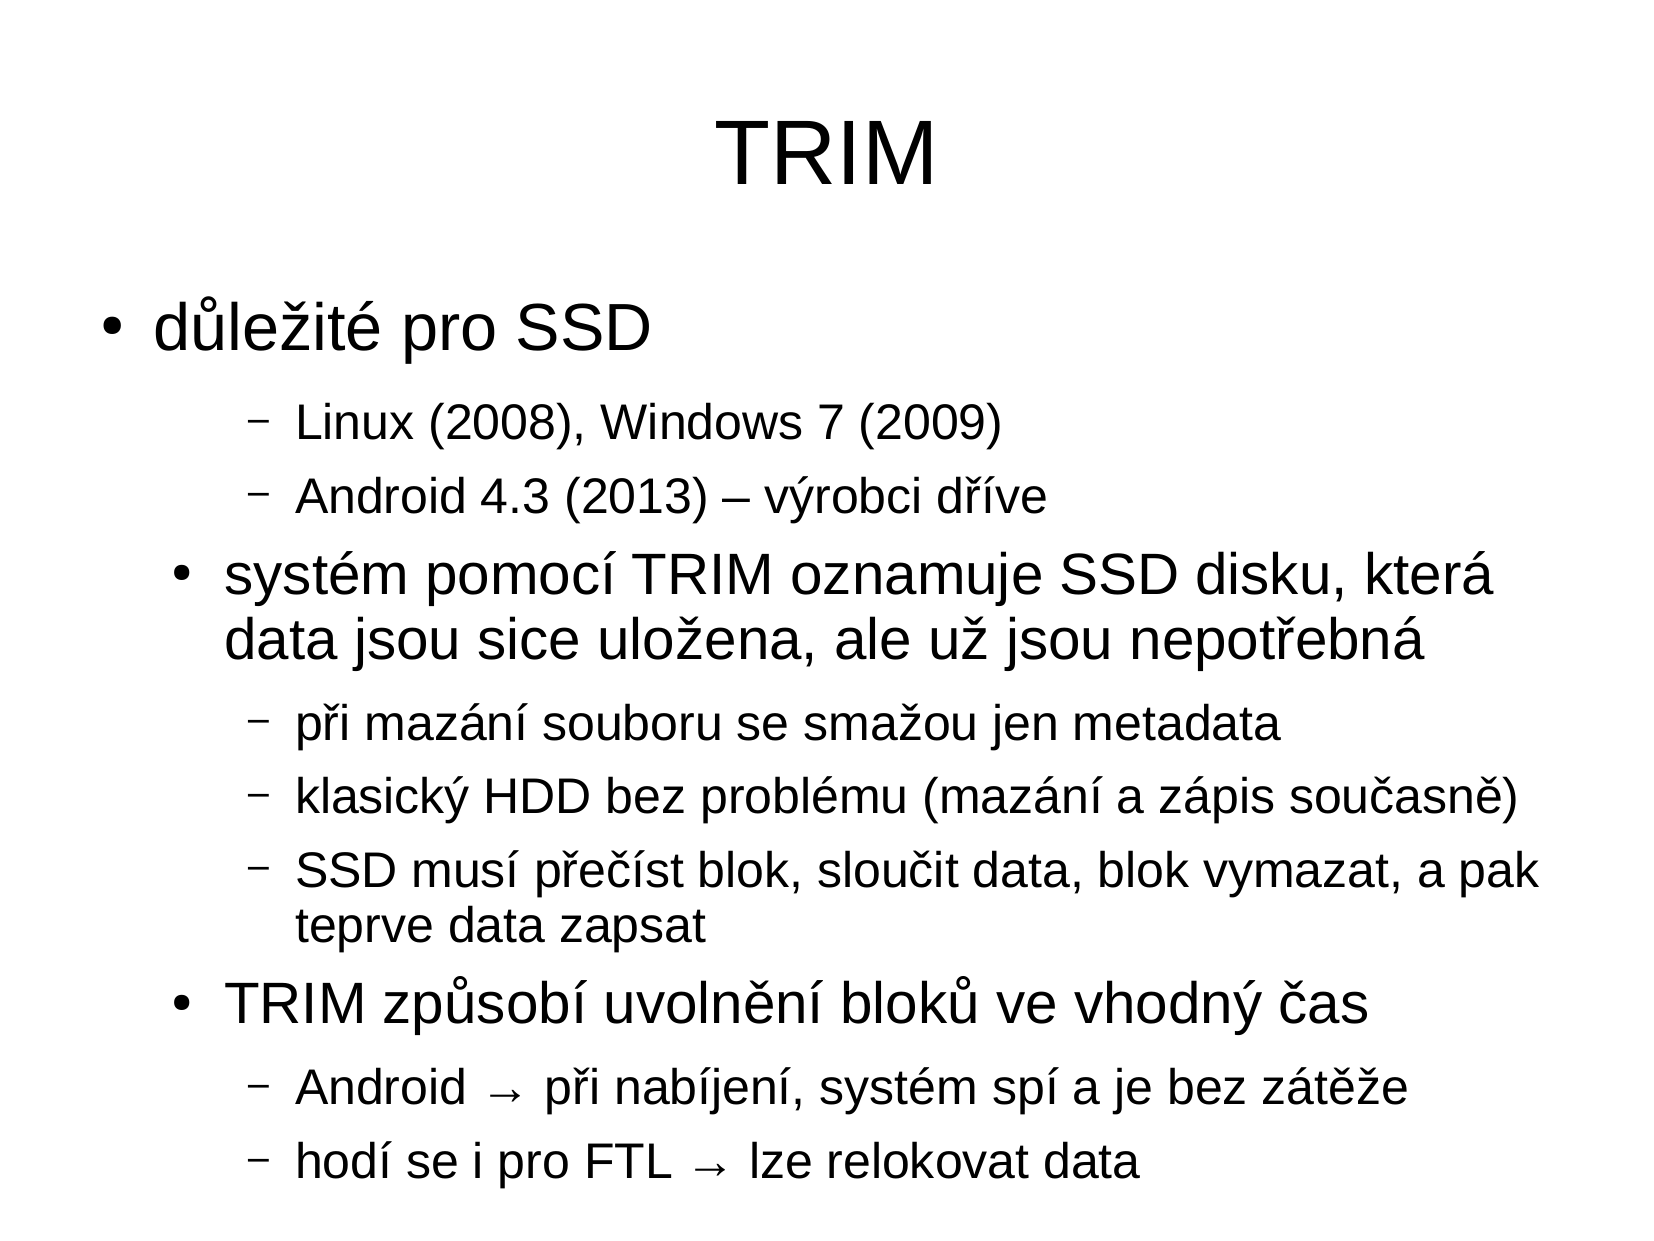

# TRIM
důležité pro SSD
Linux (2008), Windows 7 (2009)
Android 4.3 (2013) – výrobci dříve
systém pomocí TRIM oznamuje SSD disku, která data jsou sice uložena, ale už jsou nepotřebná
při mazání souboru se smažou jen metadata
klasický HDD bez problému (mazání a zápis současně)
SSD musí přečíst blok, sloučit data, blok vymazat, a pak teprve data zapsat
TRIM způsobí uvolnění bloků ve vhodný čas
Android → při nabíjení, systém spí a je bez zátěže
hodí se i pro FTL → lze relokovat data